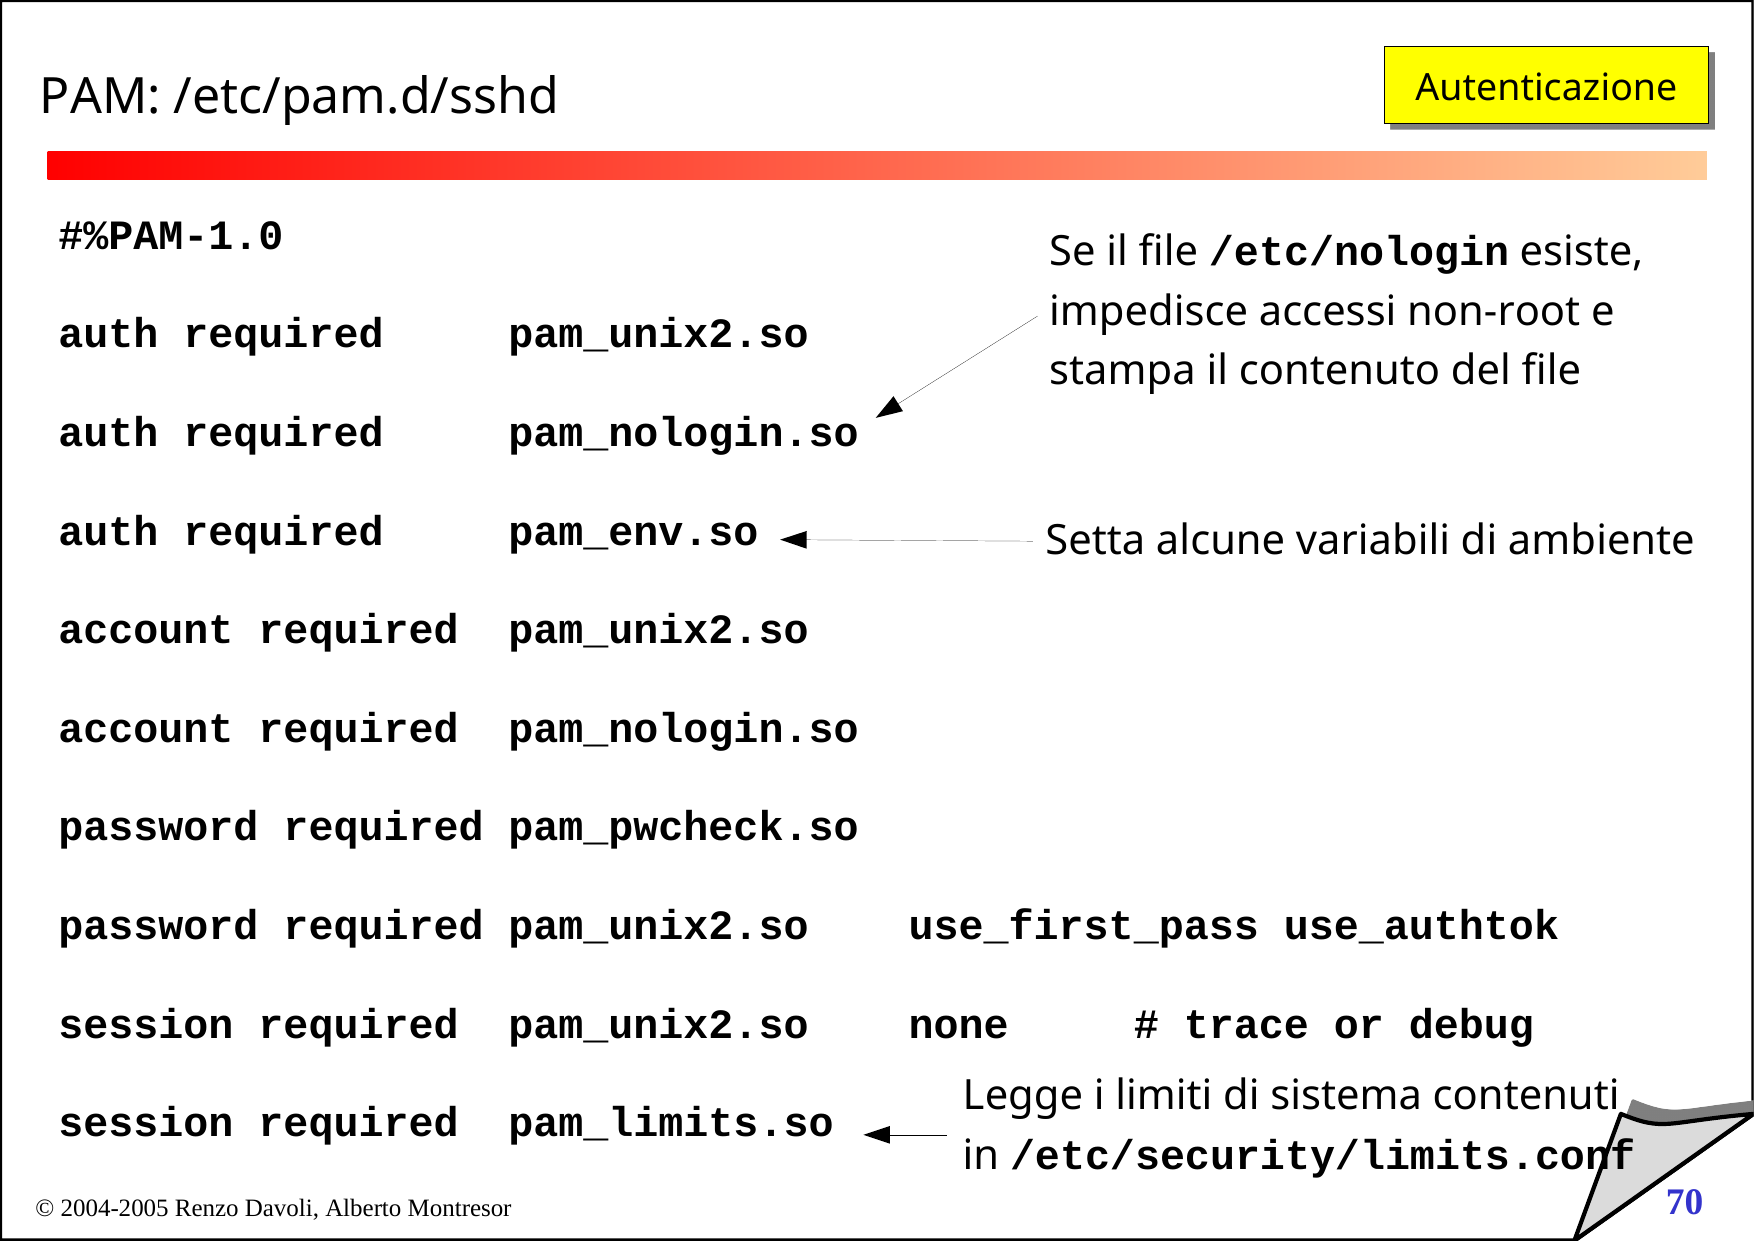

Autenticazione
# PAM: /etc/pam.d/sshd
#%PAM-1.0
auth required	pam_unix2.so
auth required	pam_nologin.so
auth required	pam_env.so
account required	pam_unix2.so
account required	pam_nologin.so
password required	pam_pwcheck.so
password required	pam_unix2.so use_first_pass use_authtok
session required	pam_unix2.so none # trace or debug
session required	pam_limits.so
Se il file /etc/nologin esiste,
impedisce accessi non-root e
stampa il contenuto del file
Setta alcune variabili di ambiente
Legge i limiti di sistema contenuti
in /etc/security/limits.conf